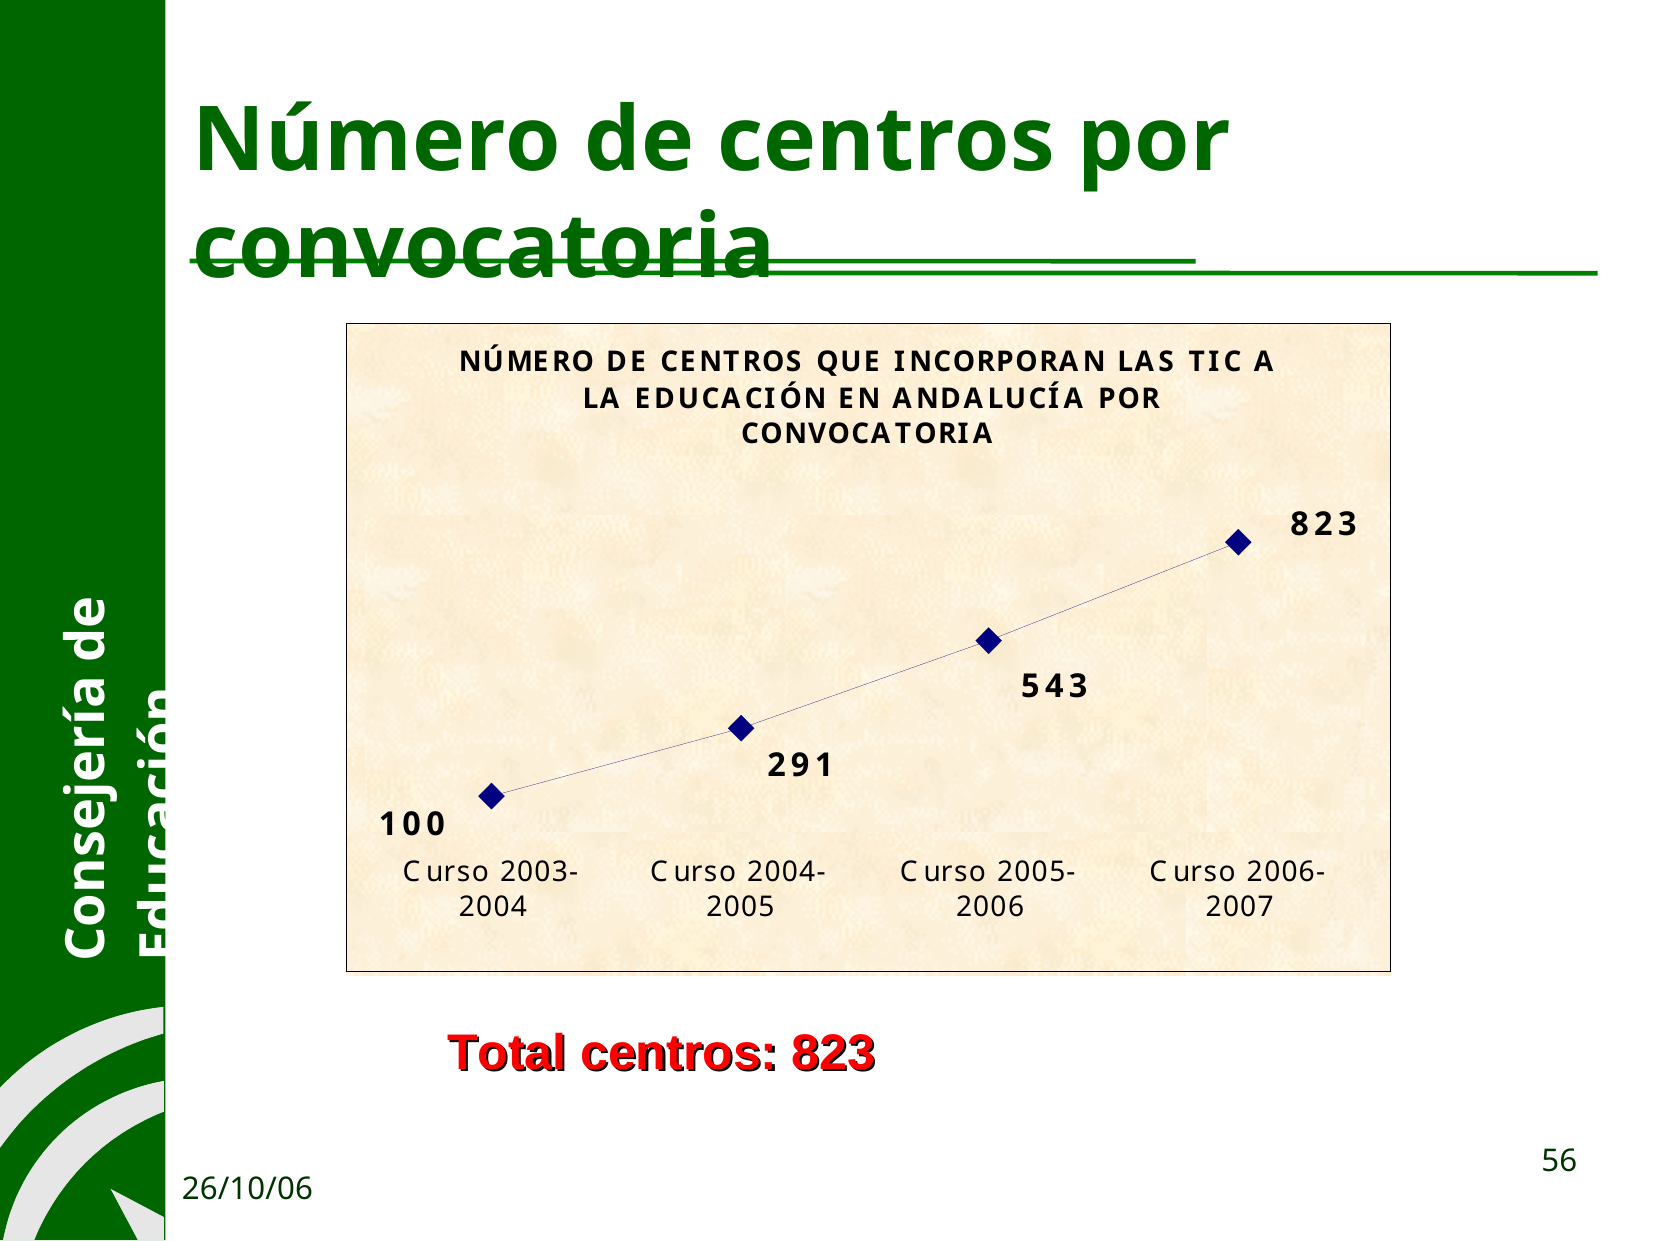

# Número de centros por convocatoria
Total centros: 823
56